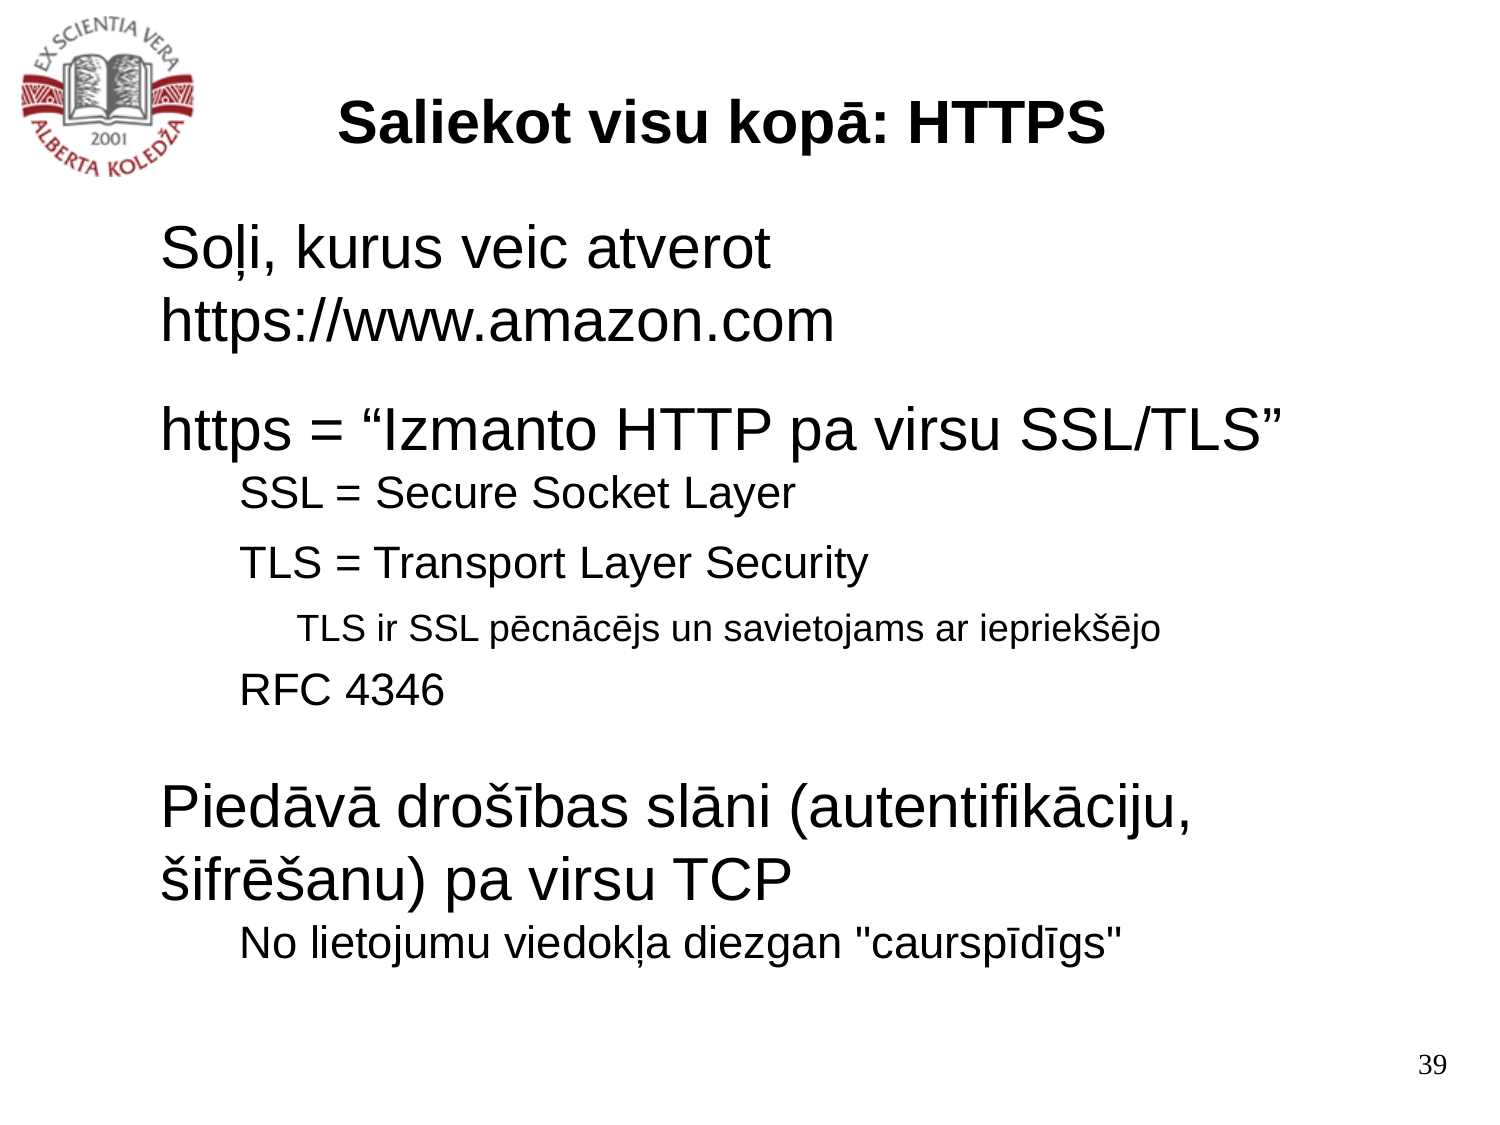

# Saliekot visu kopā: HTTPS
Soļi, kurus veic atverot https://www.amazon.com
https = “Izmanto HTTP pa virsu SSL/TLS”
SSL = Secure Socket Layer
TLS = Transport Layer Security
TLS ir SSL pēcnācējs un savietojams ar iepriekšējo
RFC 4346
Piedāvā drošības slāni (autentifikāciju, šifrēšanu) pa virsu TCP
No lietojumu viedokļa diezgan "caurspīdīgs"